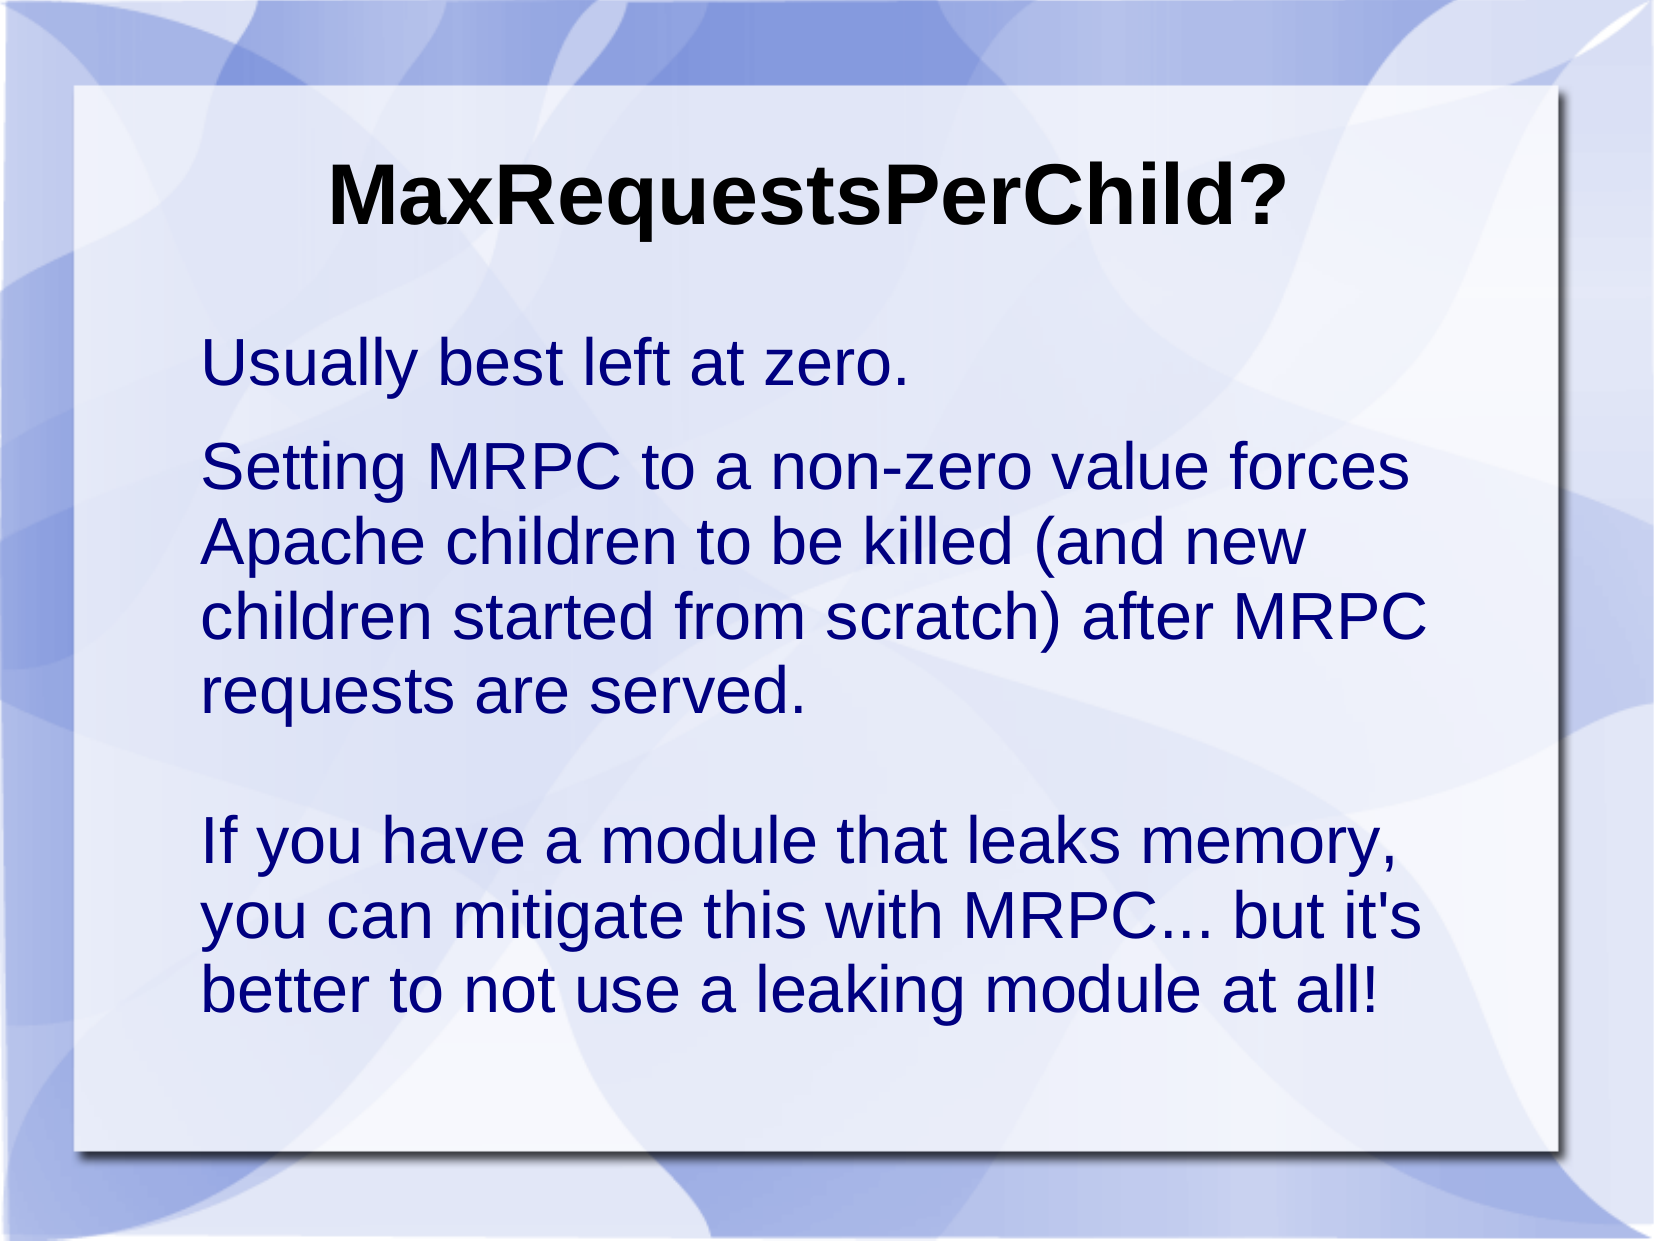

# MaxRequestsPerChild?
Usually best left at zero.
Setting MRPC to a non-zero value forces Apache children to be killed (and new children started from scratch) after MRPC requests are served.
If you have a module that leaks memory, you can mitigate this with MRPC... but it's better to not use a leaking module at all!